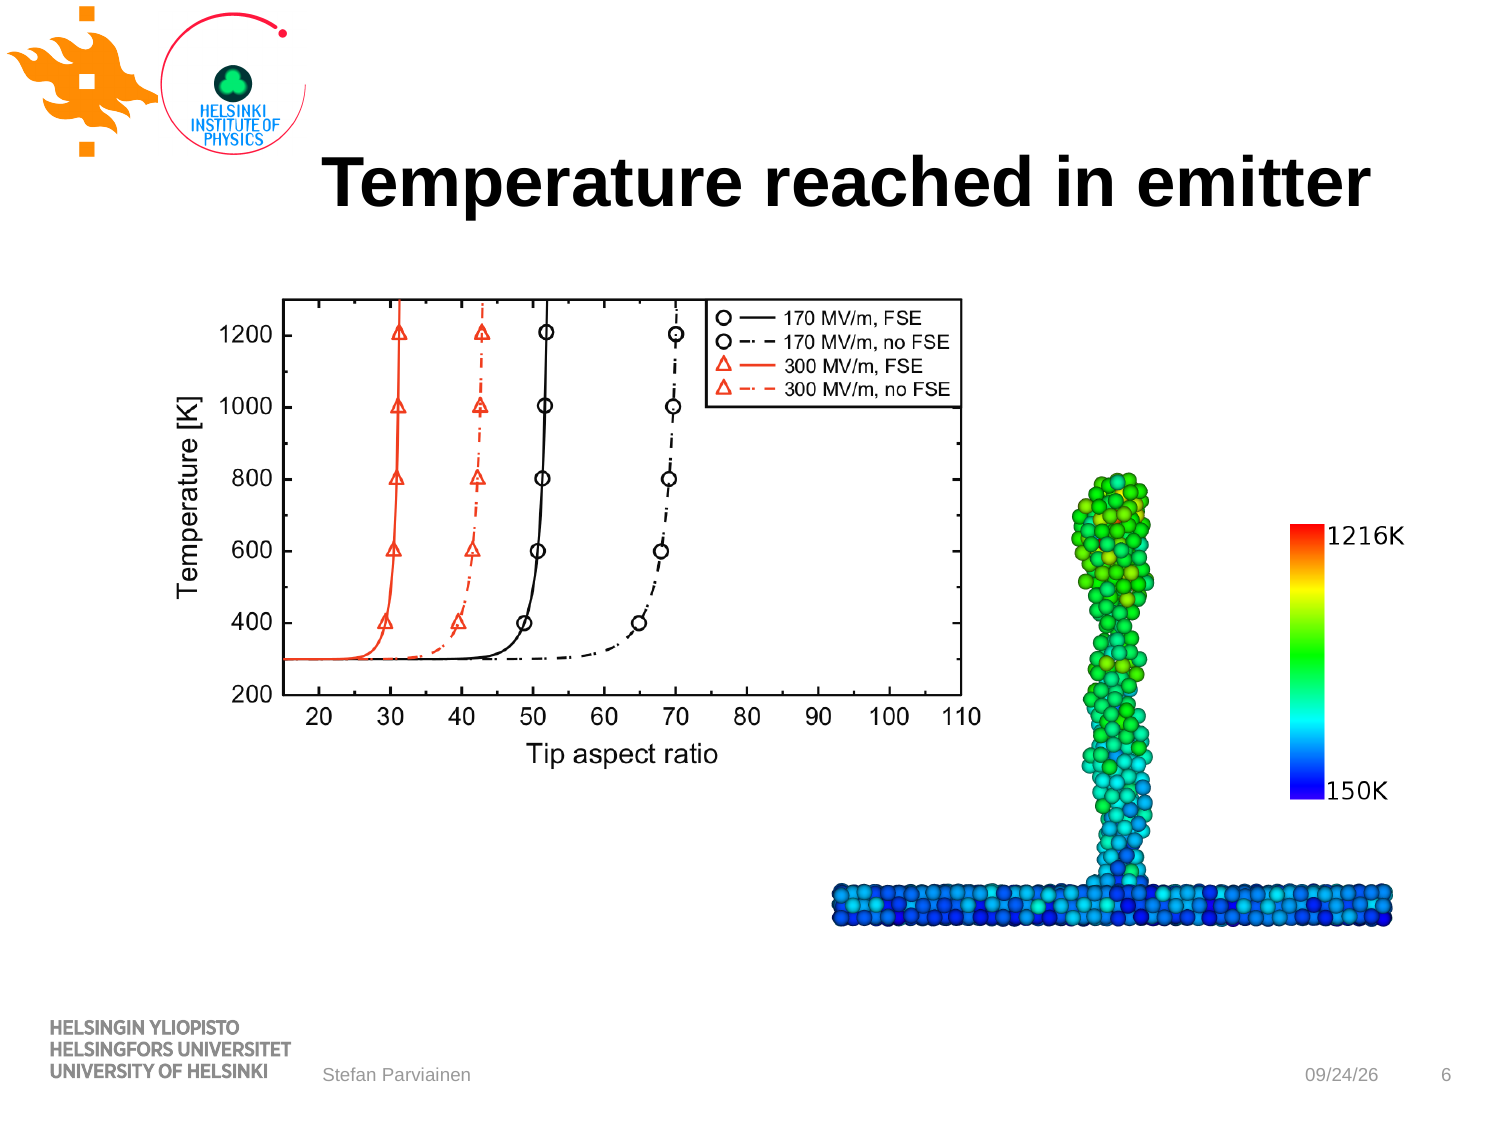

# Temperature reached in emitter
Stefan Parviainen
6